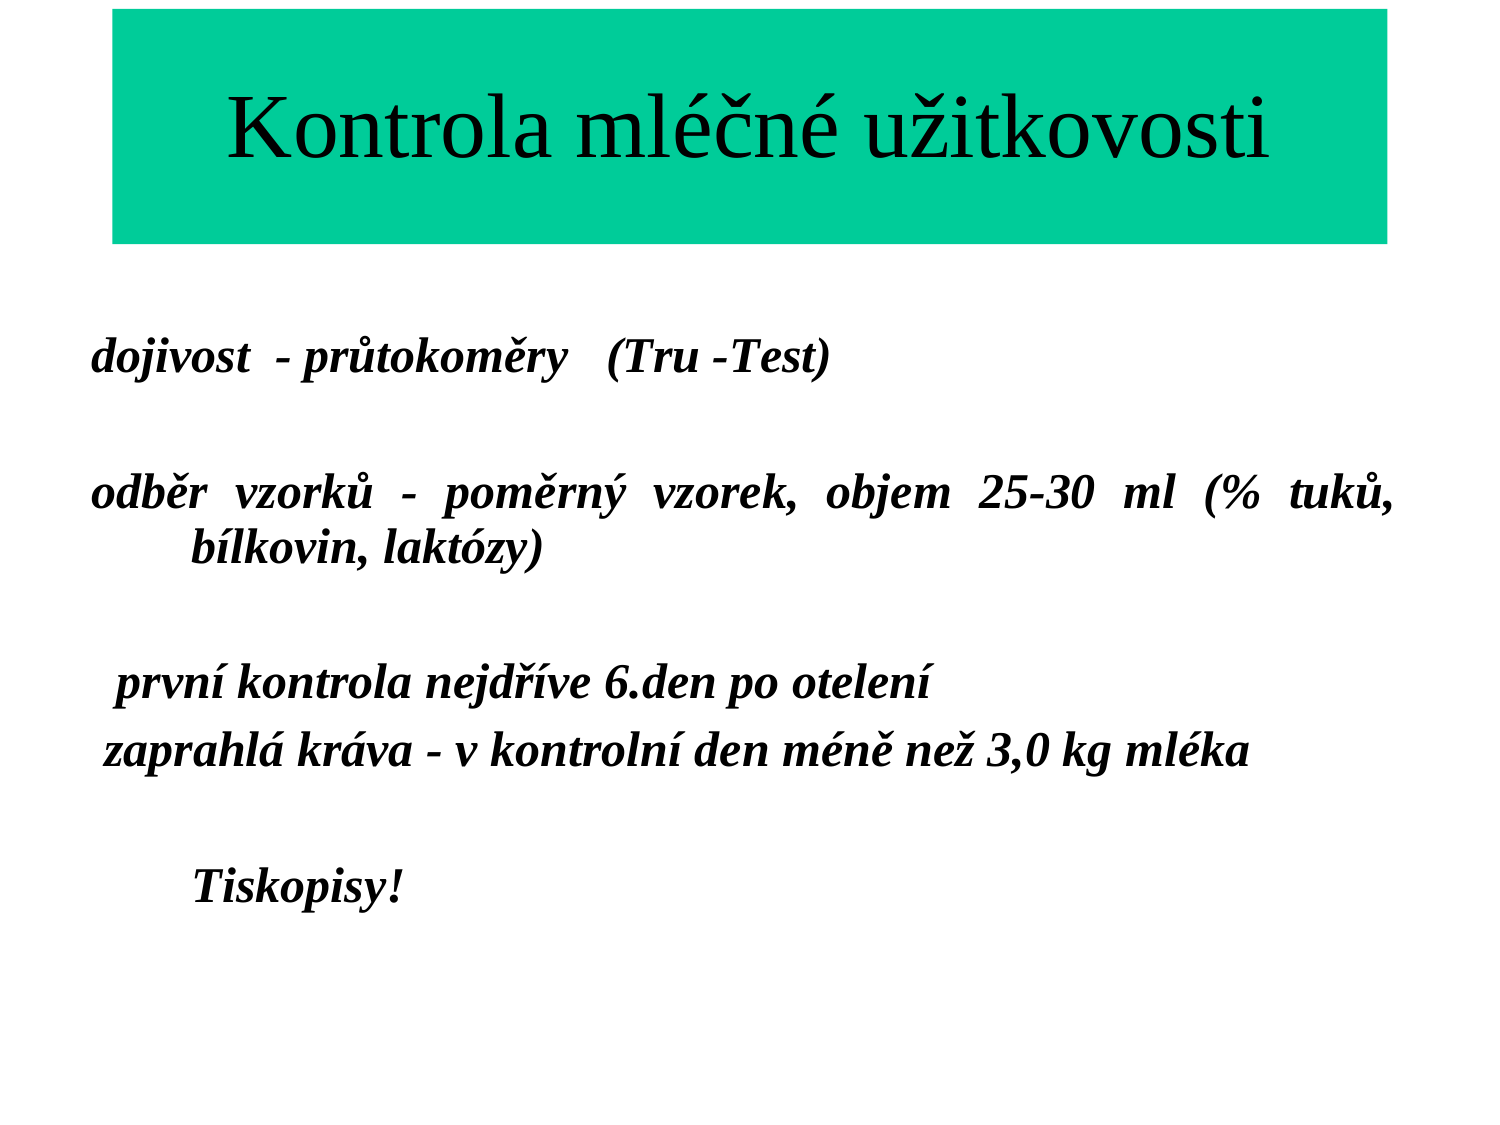

# Kontrola mléčné užitkovosti
dojivost - průtokoměry (Tru -Test)
odběr vzorků - poměrný vzorek, objem 25-30 ml (% tuků, bílkovin, laktózy)
  první kontrola nejdříve 6.den po otelení
 zaprahlá kráva - v kontrolní den méně než 3,0 kg mléka
	Tiskopisy!